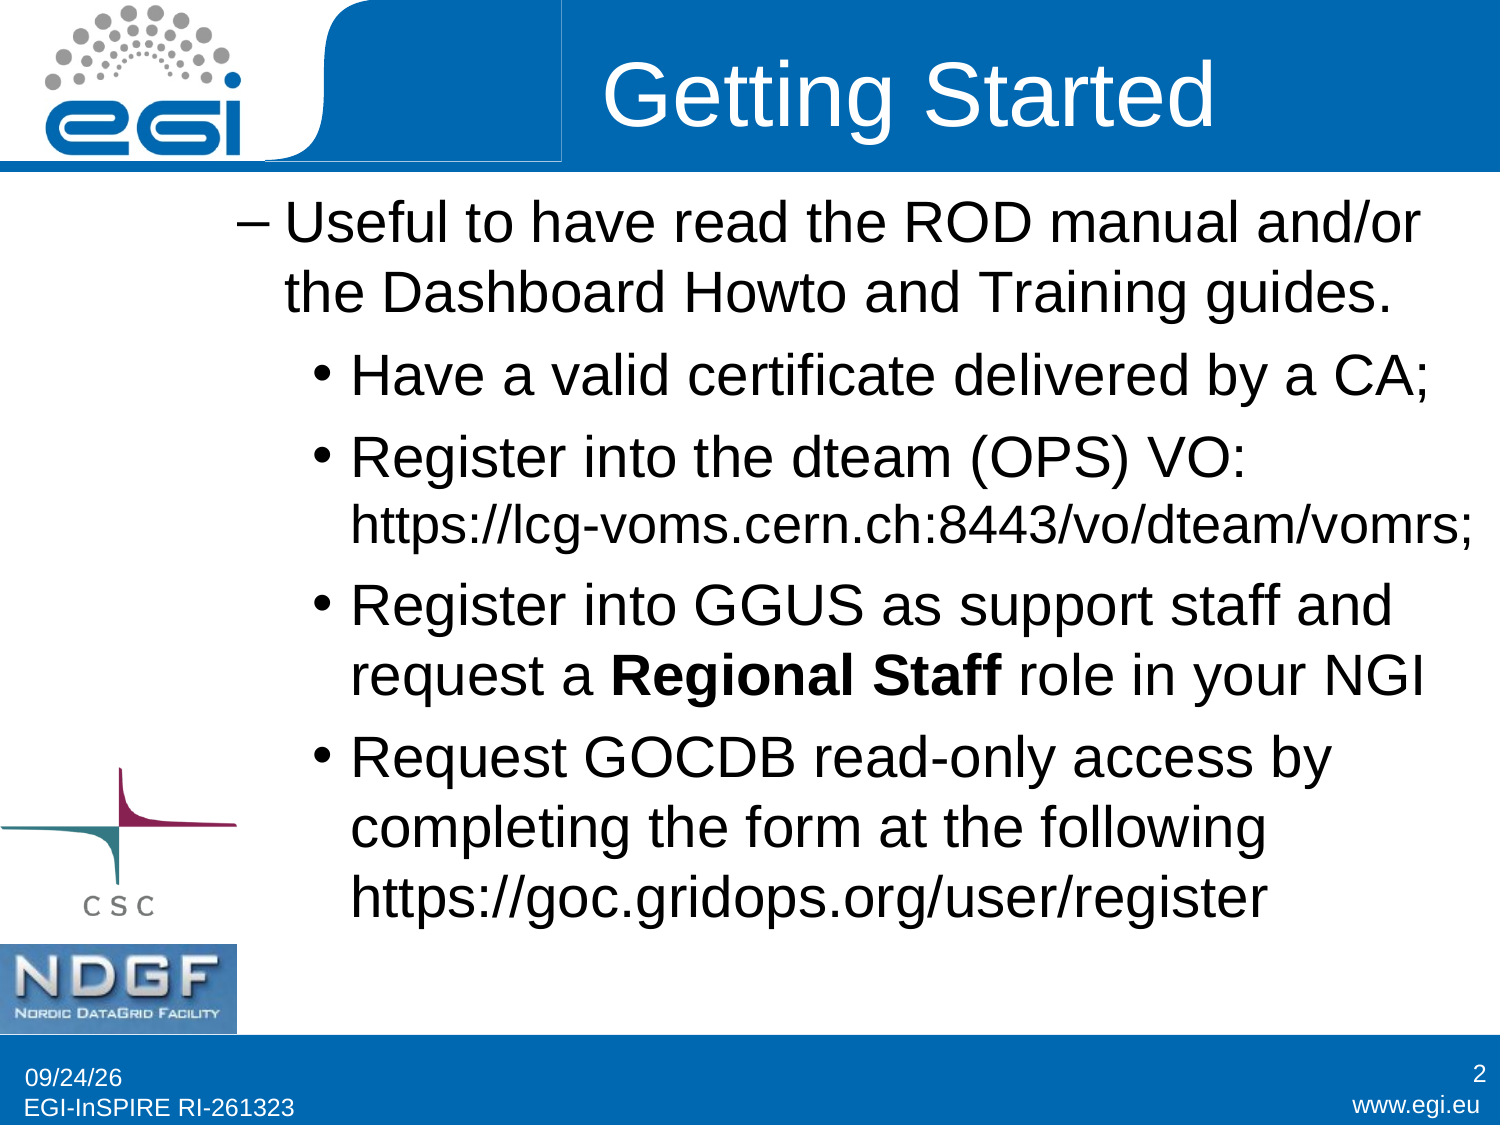

# Getting Started
Useful to have read the ROD manual and/or the Dashboard Howto and Training guides.
Have a valid certificate delivered by a CA;
Register into the dteam (OPS) VO: https://lcg-voms.cern.ch:8443/vo/dteam/vomrs;
Register into GGUS as support staff and request a Regional Staff role in your NGI
Request GOCDB read-only access by completing the form at the following https://goc.gridops.org/user/register